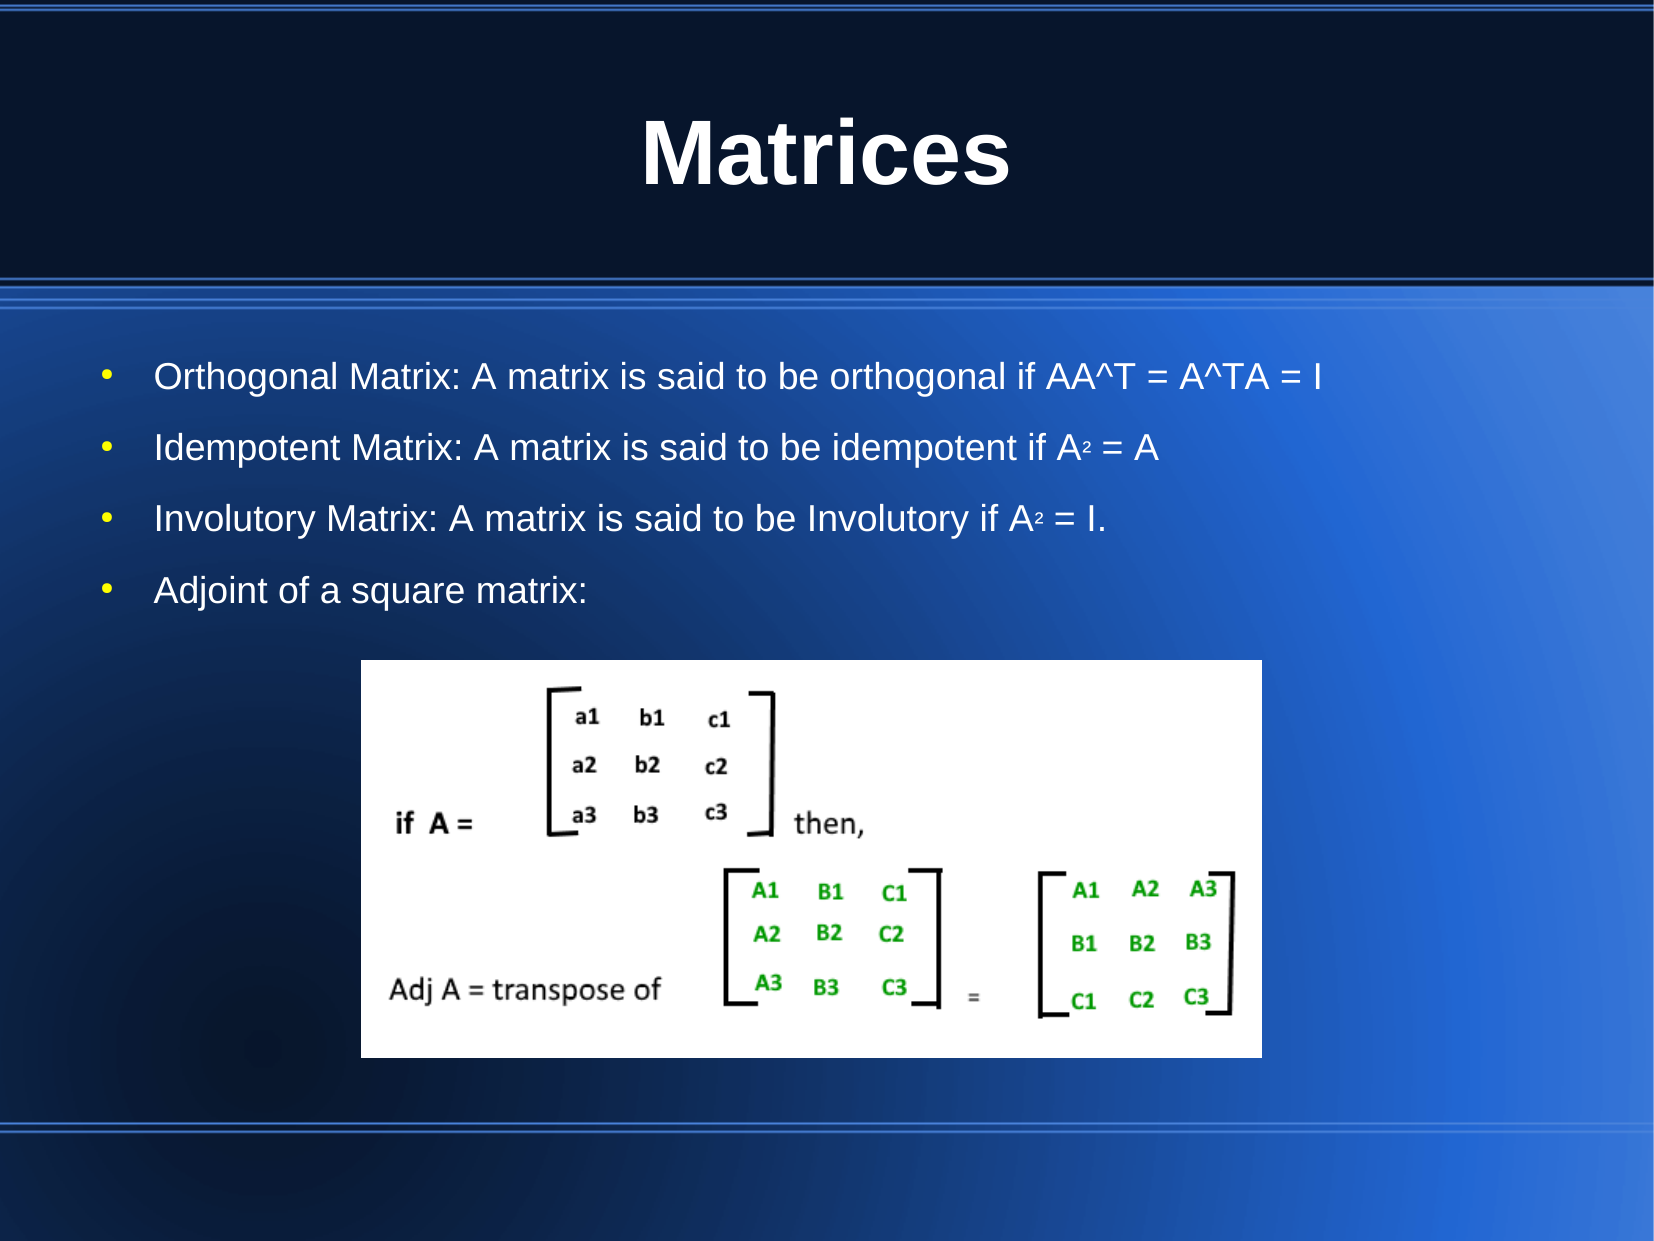

# Matrices
Orthogonal Matrix: A matrix is said to be orthogonal if AA^T = A^TA = I
Idempotent Matrix: A matrix is said to be idempotent if A² = A
Involutory Matrix: A matrix is said to be Involutory if A² = I.
Adjoint of a square matrix: